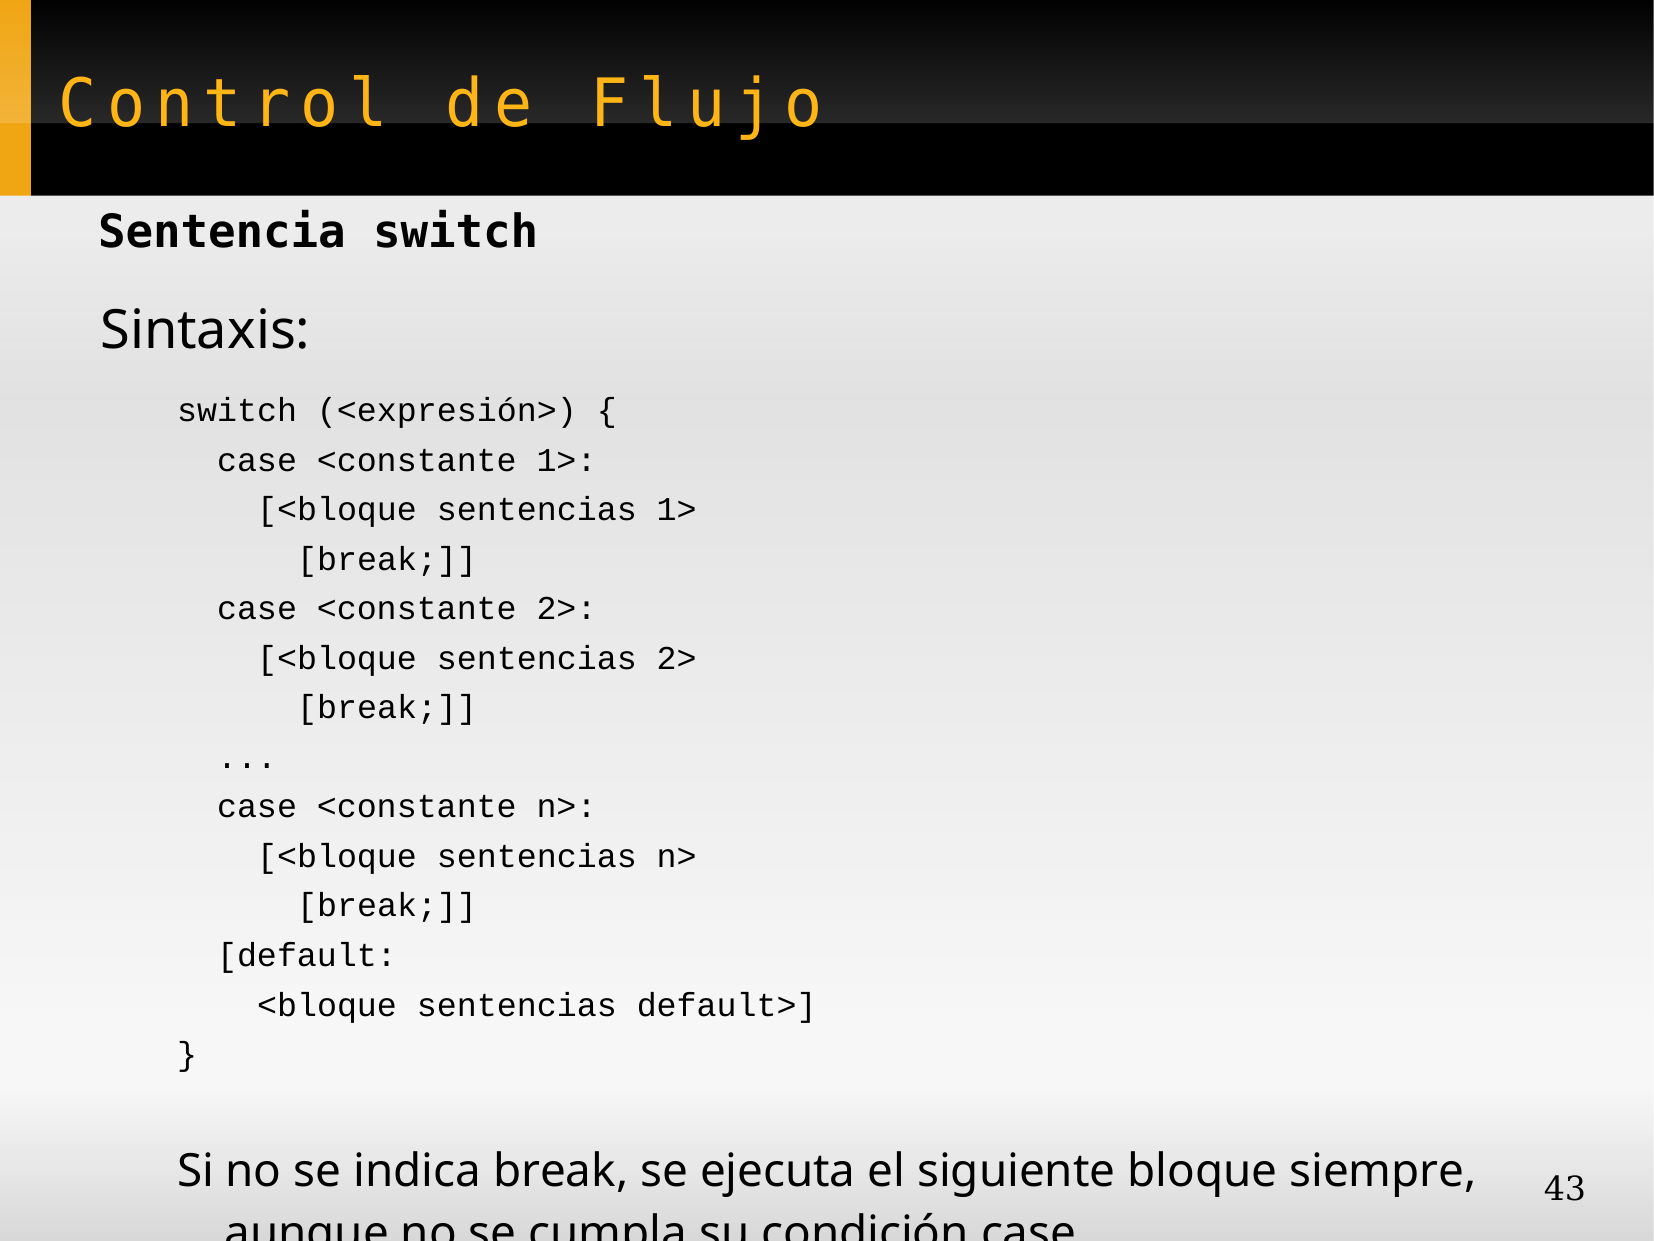

# Control de Flujo
Sentencia switch
Sintaxis:
switch (<expresión>) {
 case <constante 1>:
 [<bloque sentencias 1>
 [break;]]
 case <constante 2>:
 [<bloque sentencias 2>
 [break;]]
 ...
 case <constante n>:
 [<bloque sentencias n>
 [break;]]
 [default:
 <bloque sentencias default>]
}
Si no se indica break, se ejecuta el siguiente bloque siempre, aunque no se cumpla su condición case
43